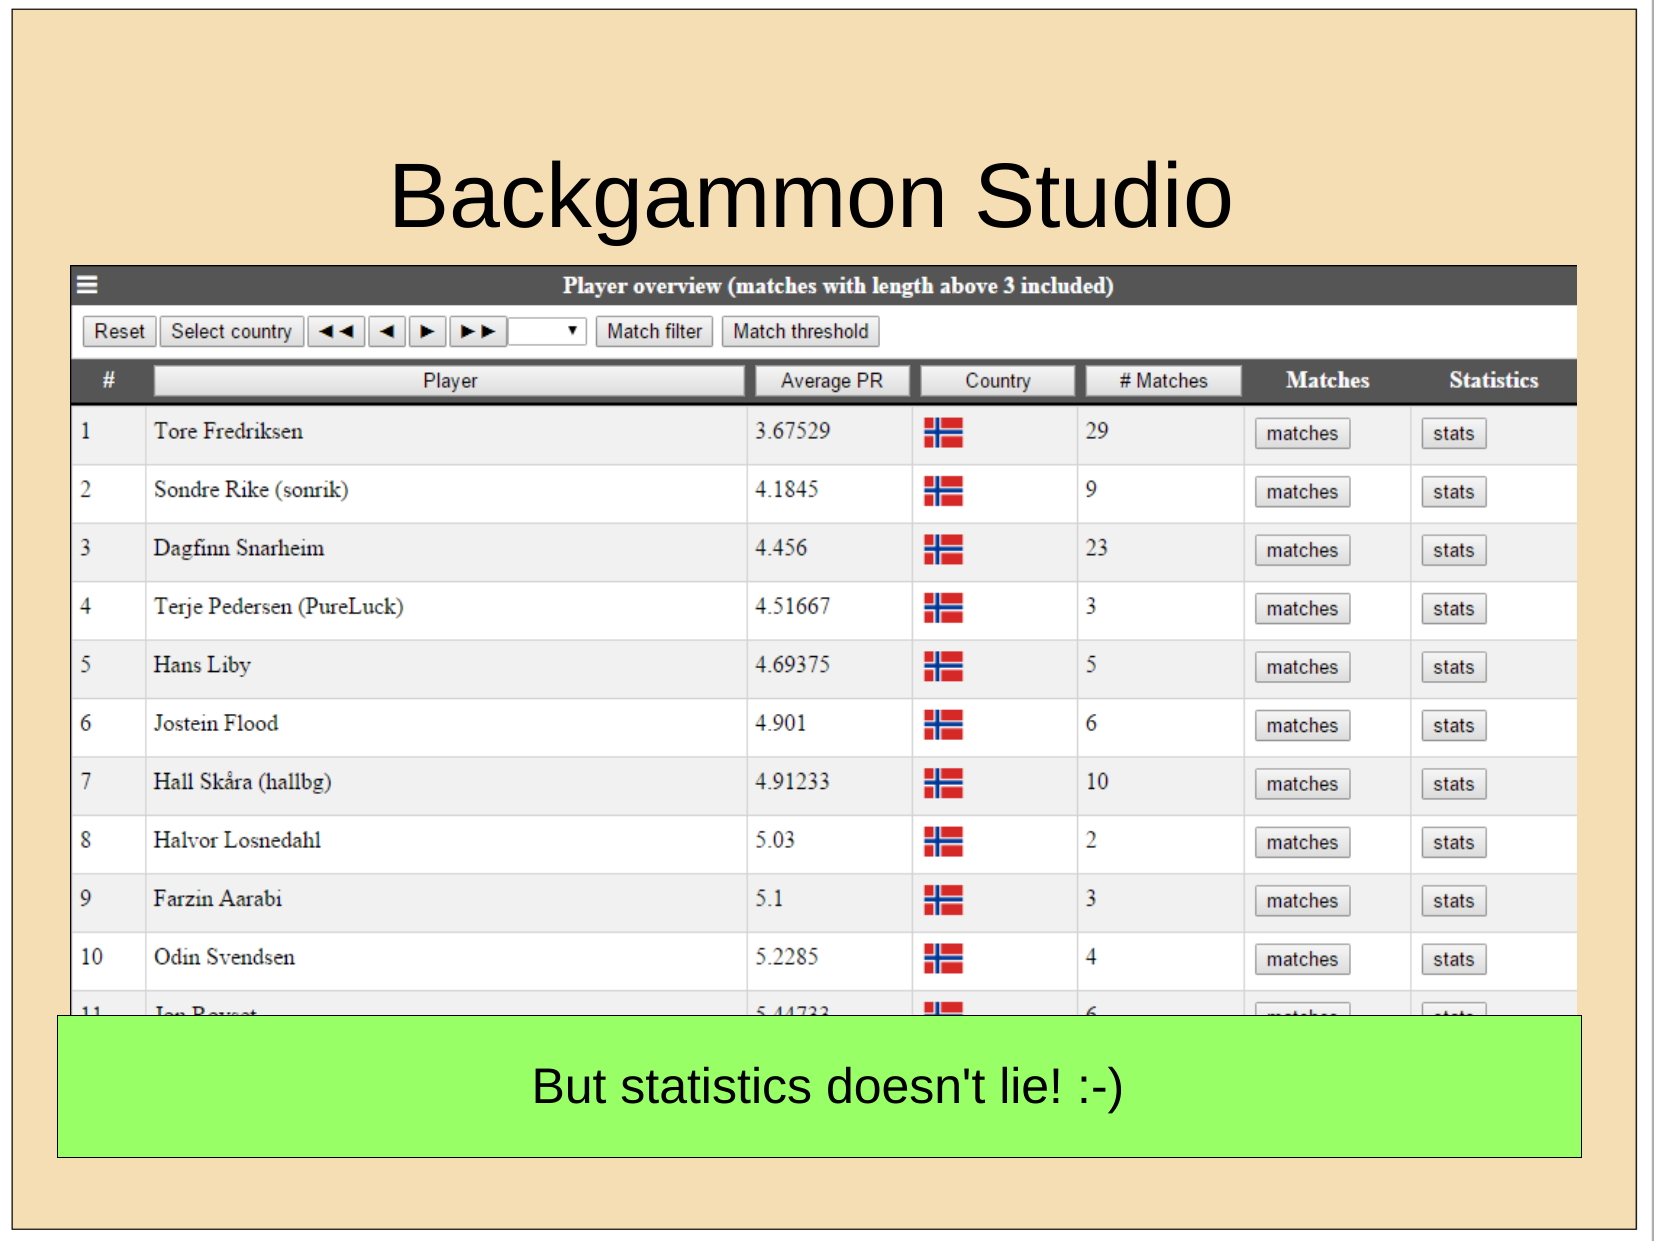

# Backgammon Studio
But statistics doesn't lie! :-)